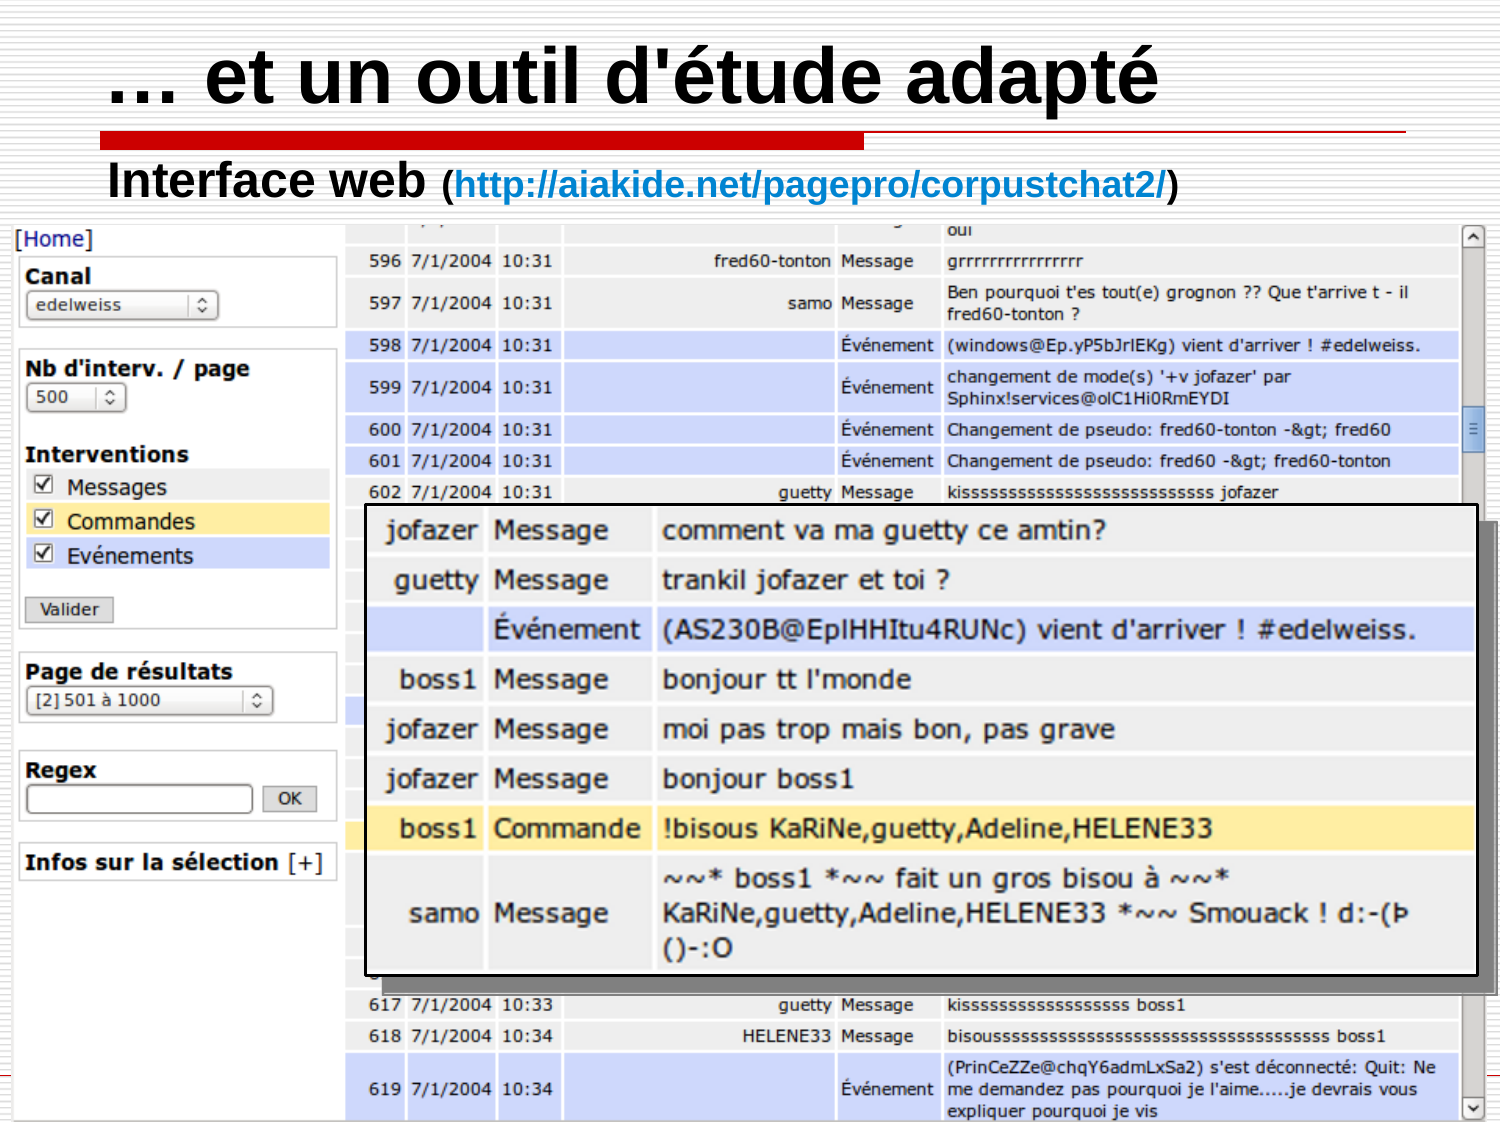

… et un outil d'étude adapté
# Interface web (http://aiakide.net/pagepro/corpustchat2/)
18